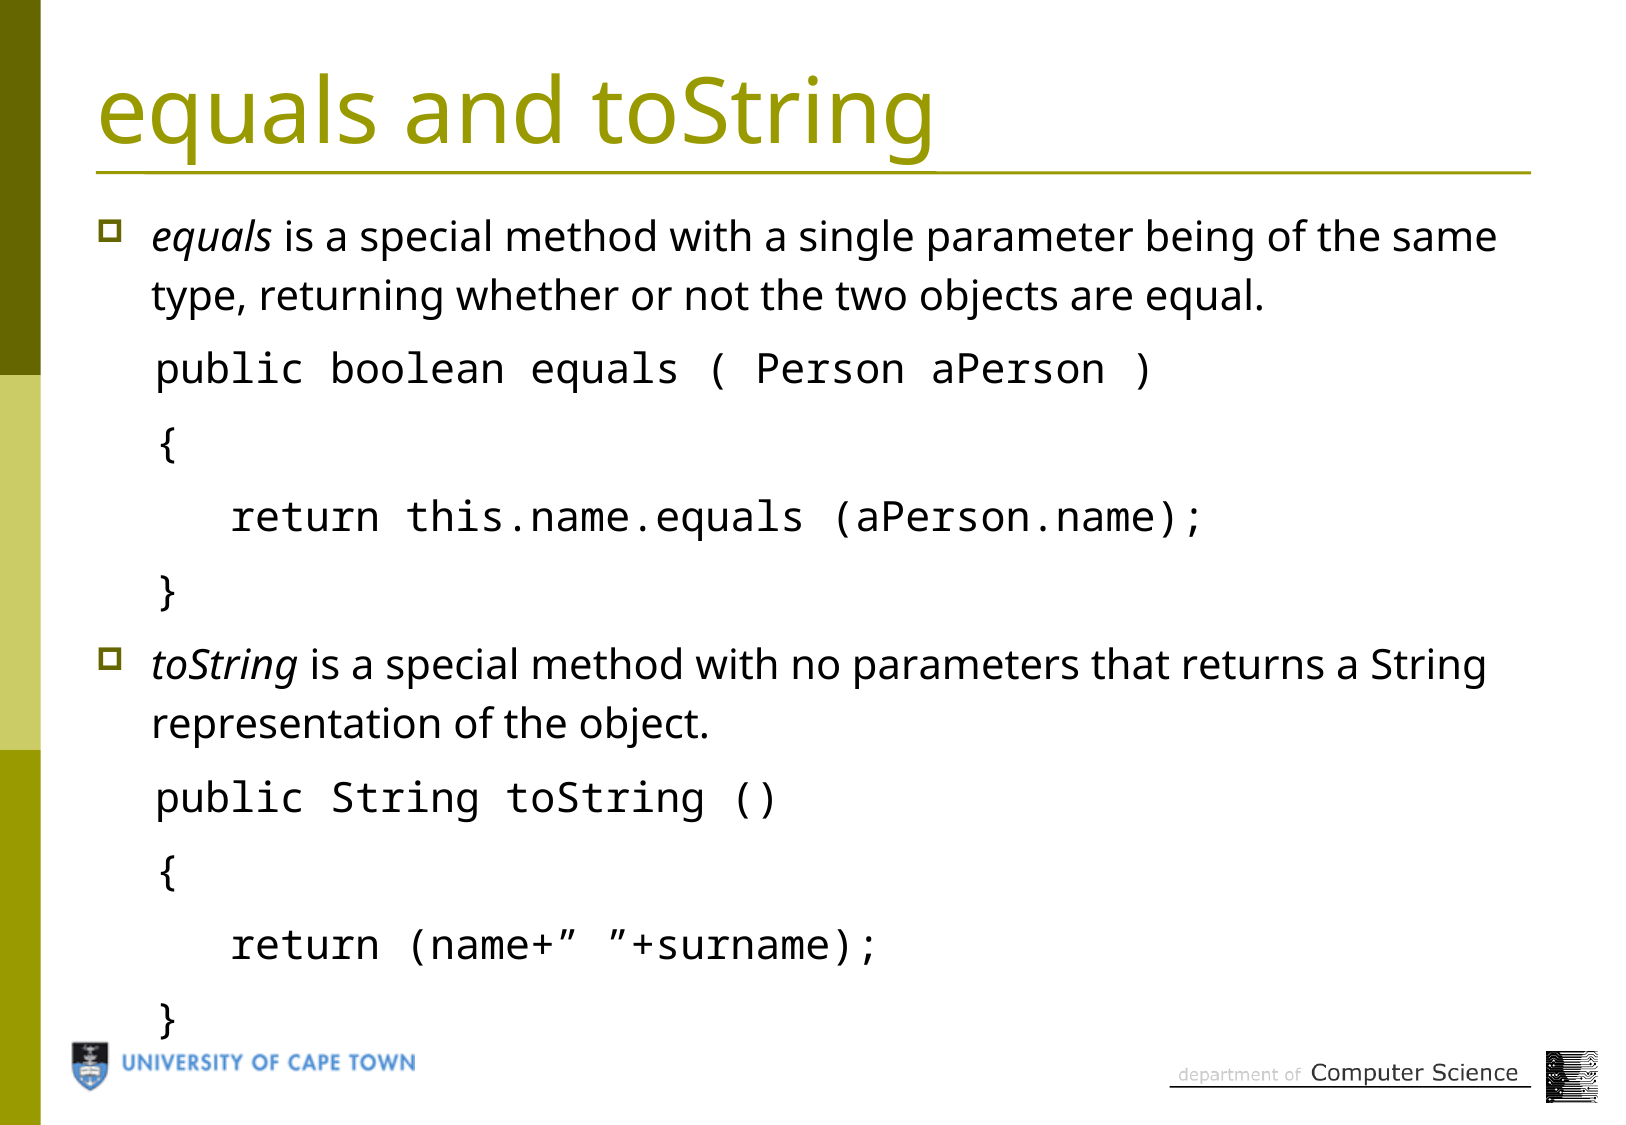

# equals and toString
equals is a special method with a single parameter being of the same type, returning whether or not the two objects are equal.
public boolean equals ( Person aPerson )
{
 return this.name.equals (aPerson.name);
}
toString is a special method with no parameters that returns a String representation of the object.
public String toString ()
{
 return (name+” ”+surname);
}